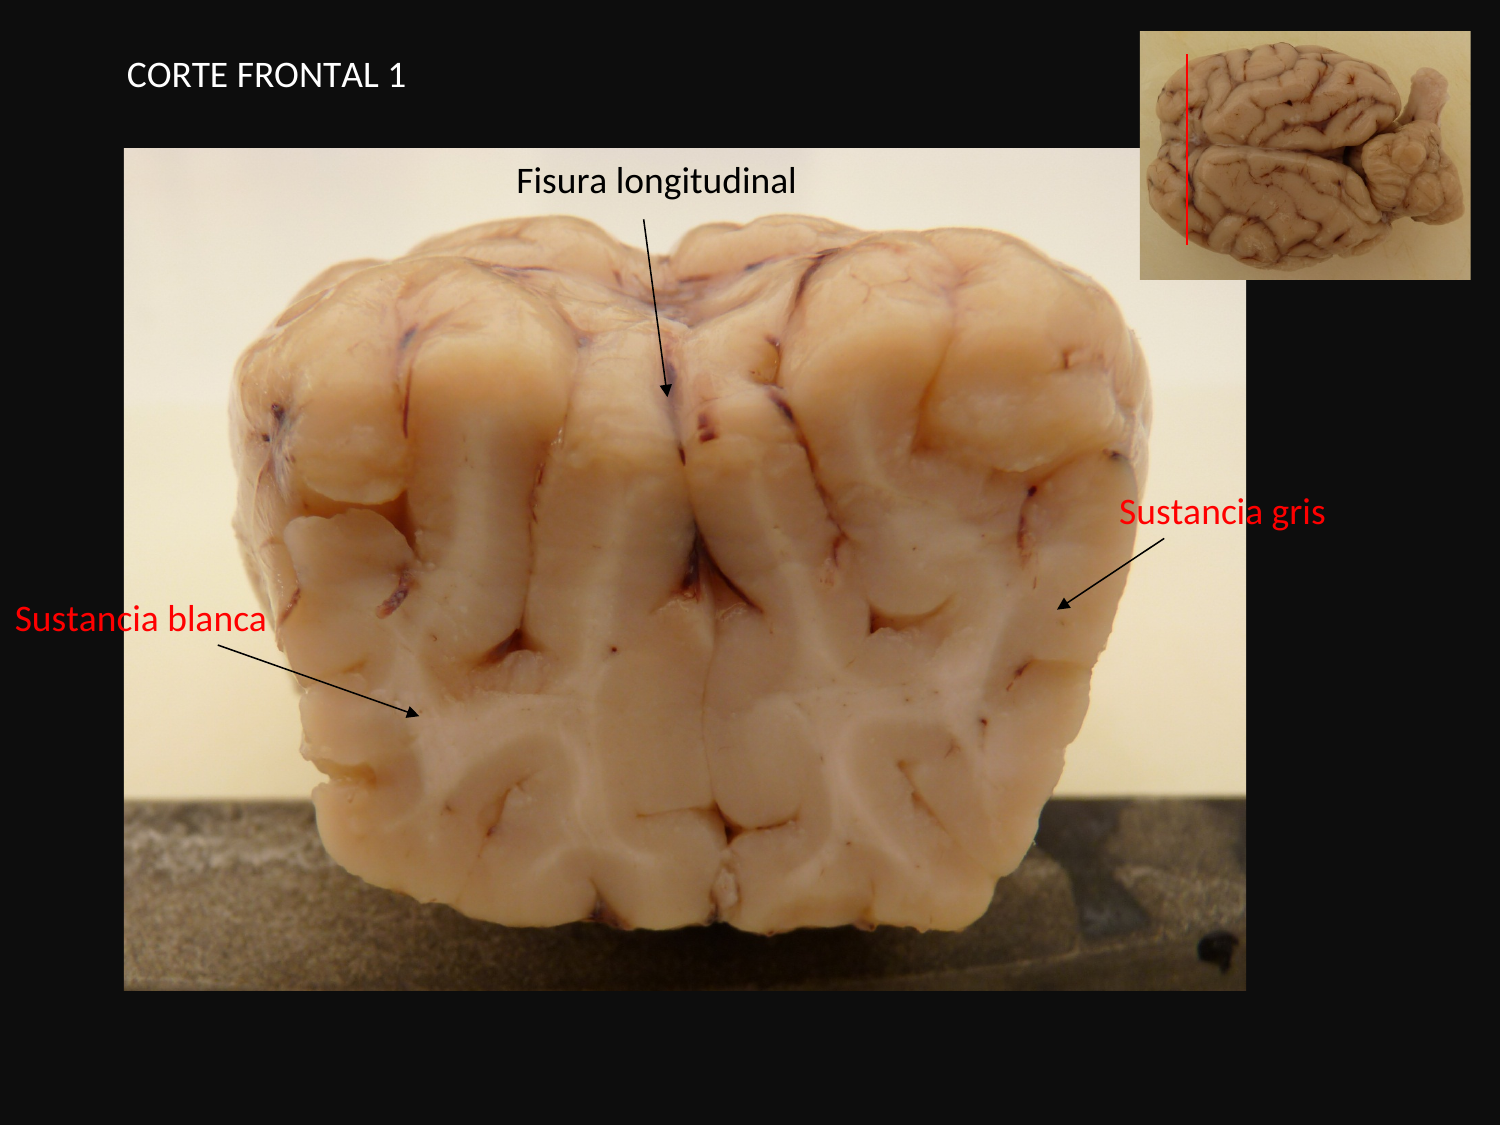

CORTE FRONTAL 1
Fisura longitudinal
Sustancia gris
Sustancia blanca